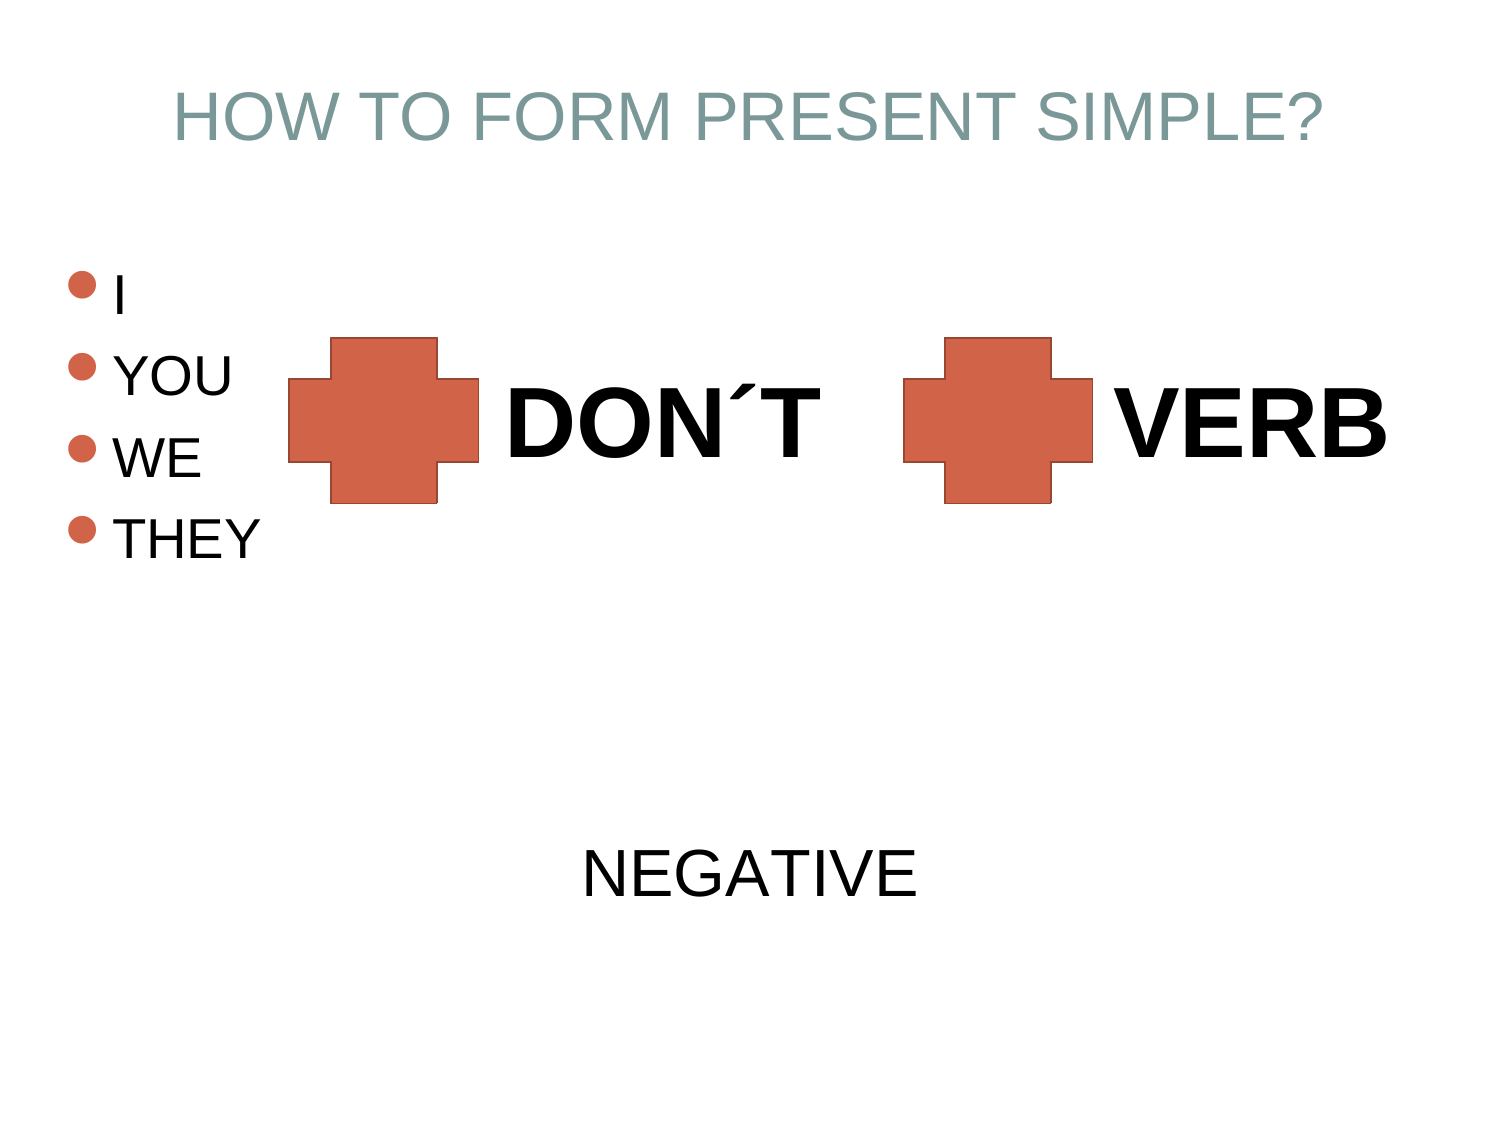

# HOW TO FORM PRESENT SIMPLE?
I
YOU
WE
THEY
DON´T
VERB
NEGATIVE